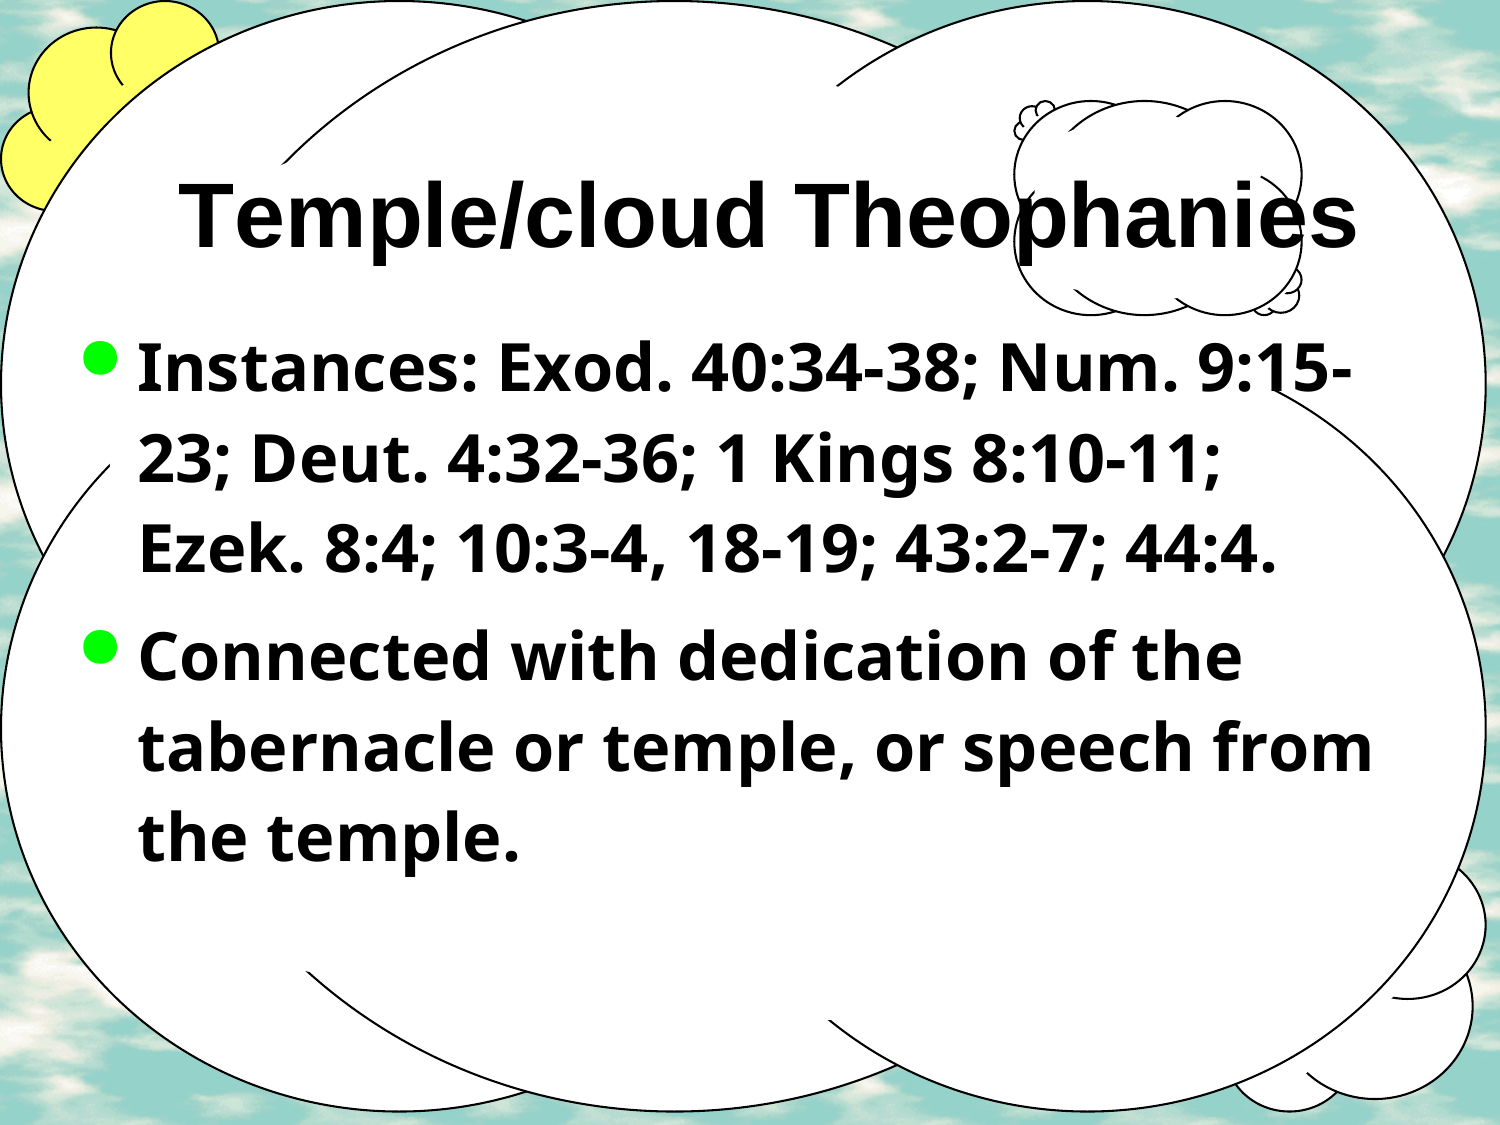

# Temple/cloud Theophanies
Instances: Exod. 40:34-38; Num. 9:15-23; Deut. 4:32-36; 1 Kings 8:10-11; Ezek. 8:4; 10:3-4, 18-19; 43:2-7; 44:4.
Connected with dedication of the tabernacle or temple, or speech from the temple.